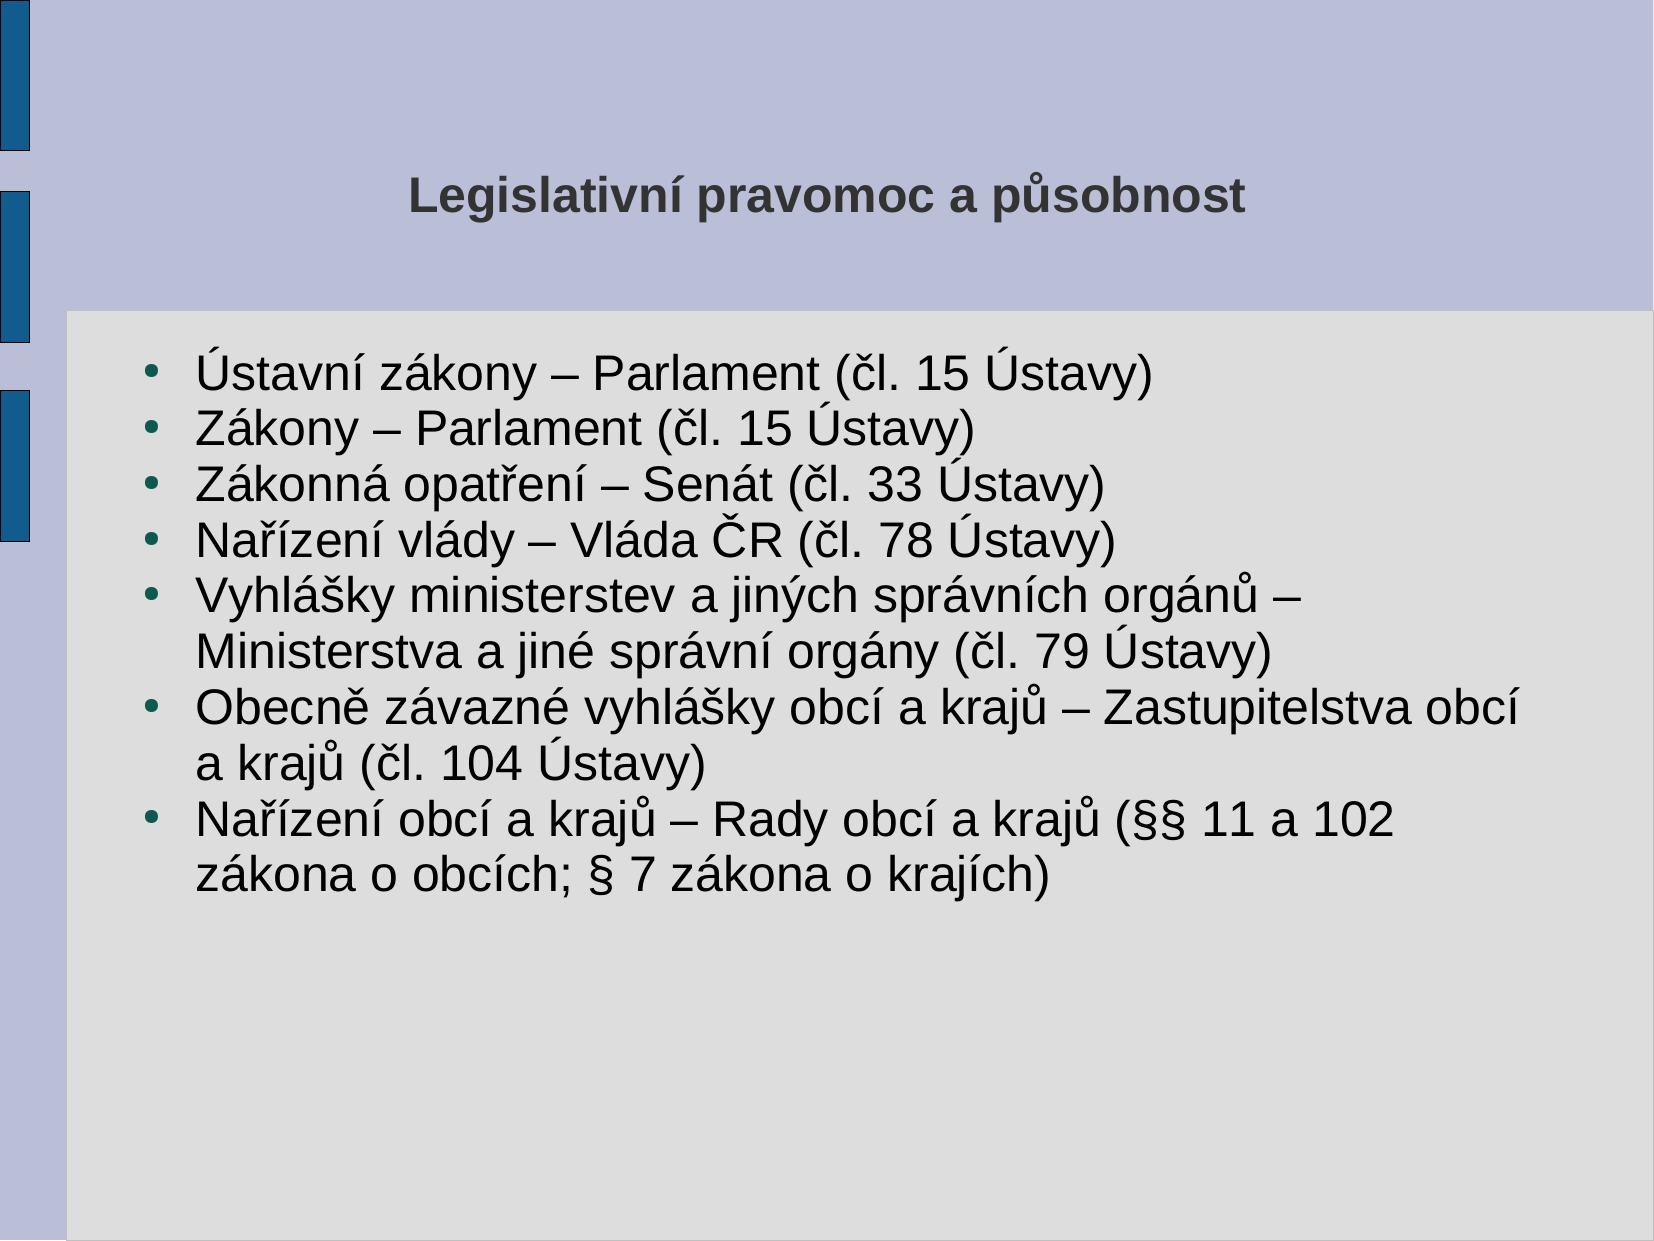

# Legislativní pravomoc a působnost
Ústavní zákony – Parlament (čl. 15 Ústavy)
Zákony – Parlament (čl. 15 Ústavy)
Zákonná opatření – Senát (čl. 33 Ústavy)
Nařízení vlády – Vláda ČR (čl. 78 Ústavy)
Vyhlášky ministerstev a jiných správních orgánů – Ministerstva a jiné správní orgány (čl. 79 Ústavy)
Obecně závazné vyhlášky obcí a krajů – Zastupitelstva obcí a krajů (čl. 104 Ústavy)
Nařízení obcí a krajů – Rady obcí a krajů (§§ 11 a 102 zákona o obcích; § 7 zákona o krajích)